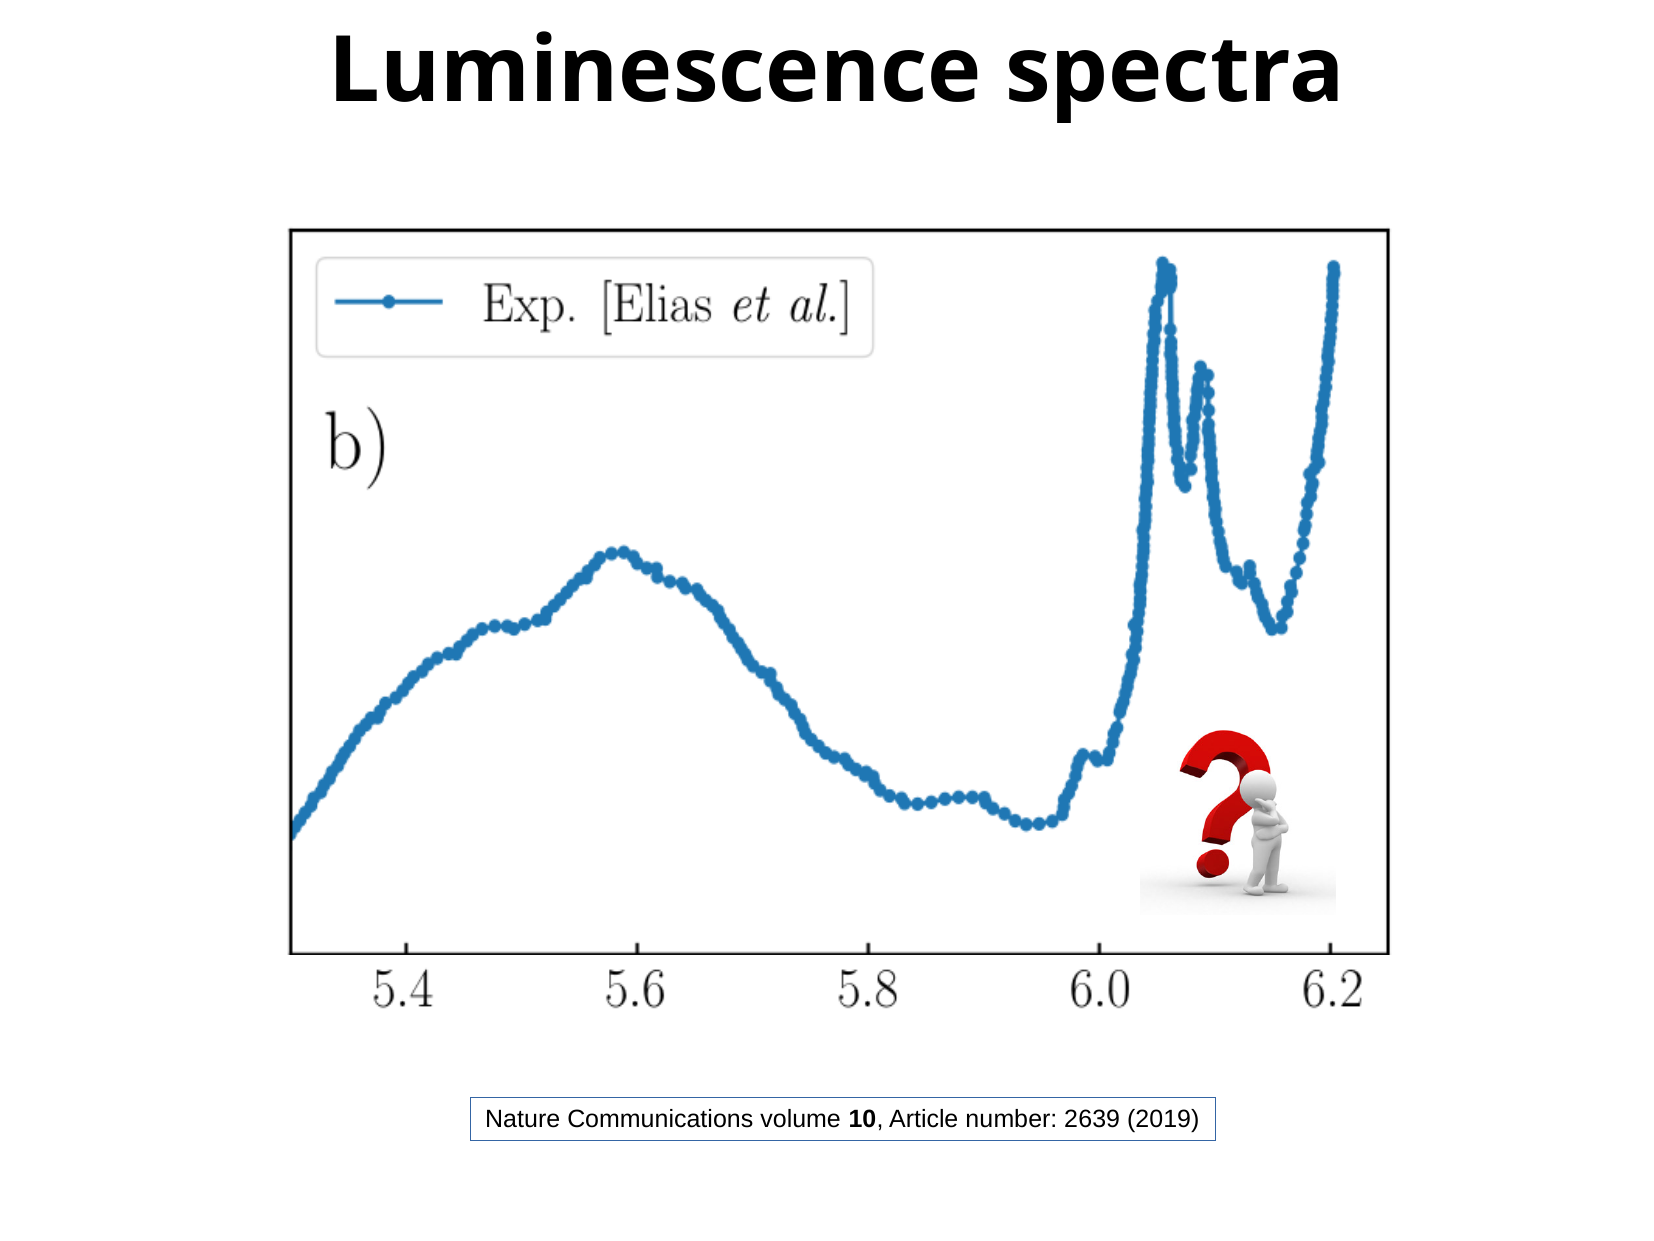

# Luminescence spectra
Nature Communications volume 10, Article number: 2639 (2019)